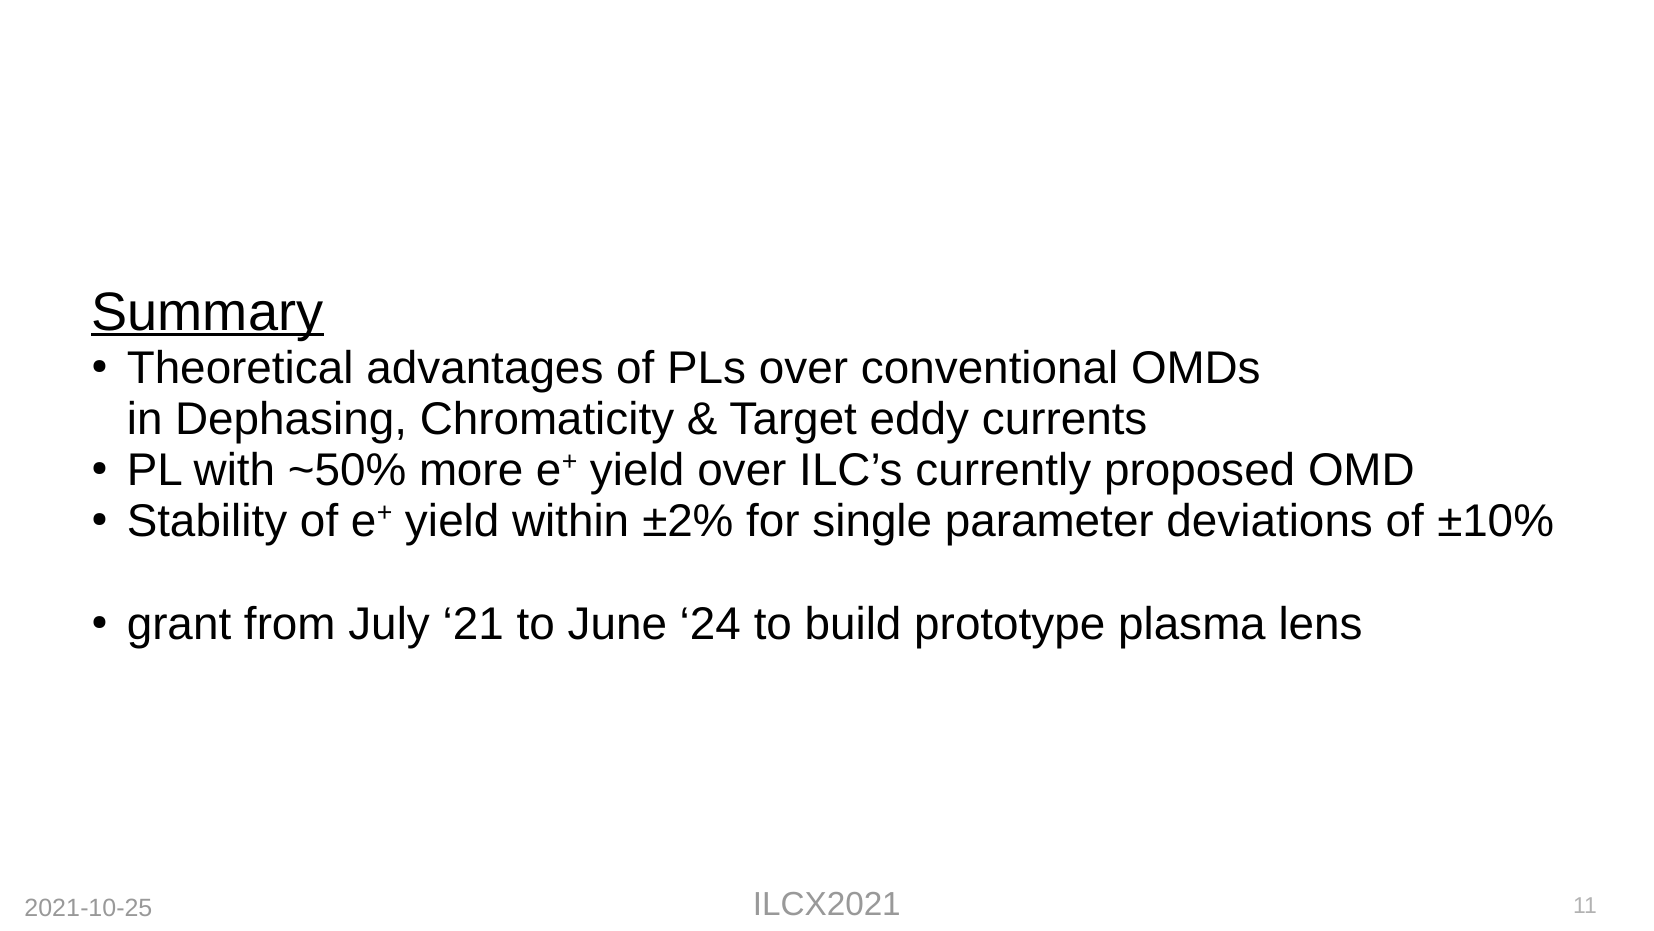

Summary
Theoretical advantages of PLs over conventional OMDs
in Dephasing, Chromaticity & Target eddy currents
PL with ~50% more e+ yield over ILC’s currently proposed OMD
Stability of e+ yield within ±2% for single parameter deviations of ±10%
grant from July ‘21 to June ‘24 to build prototype plasma lens
ILCX2021
2021-10-25